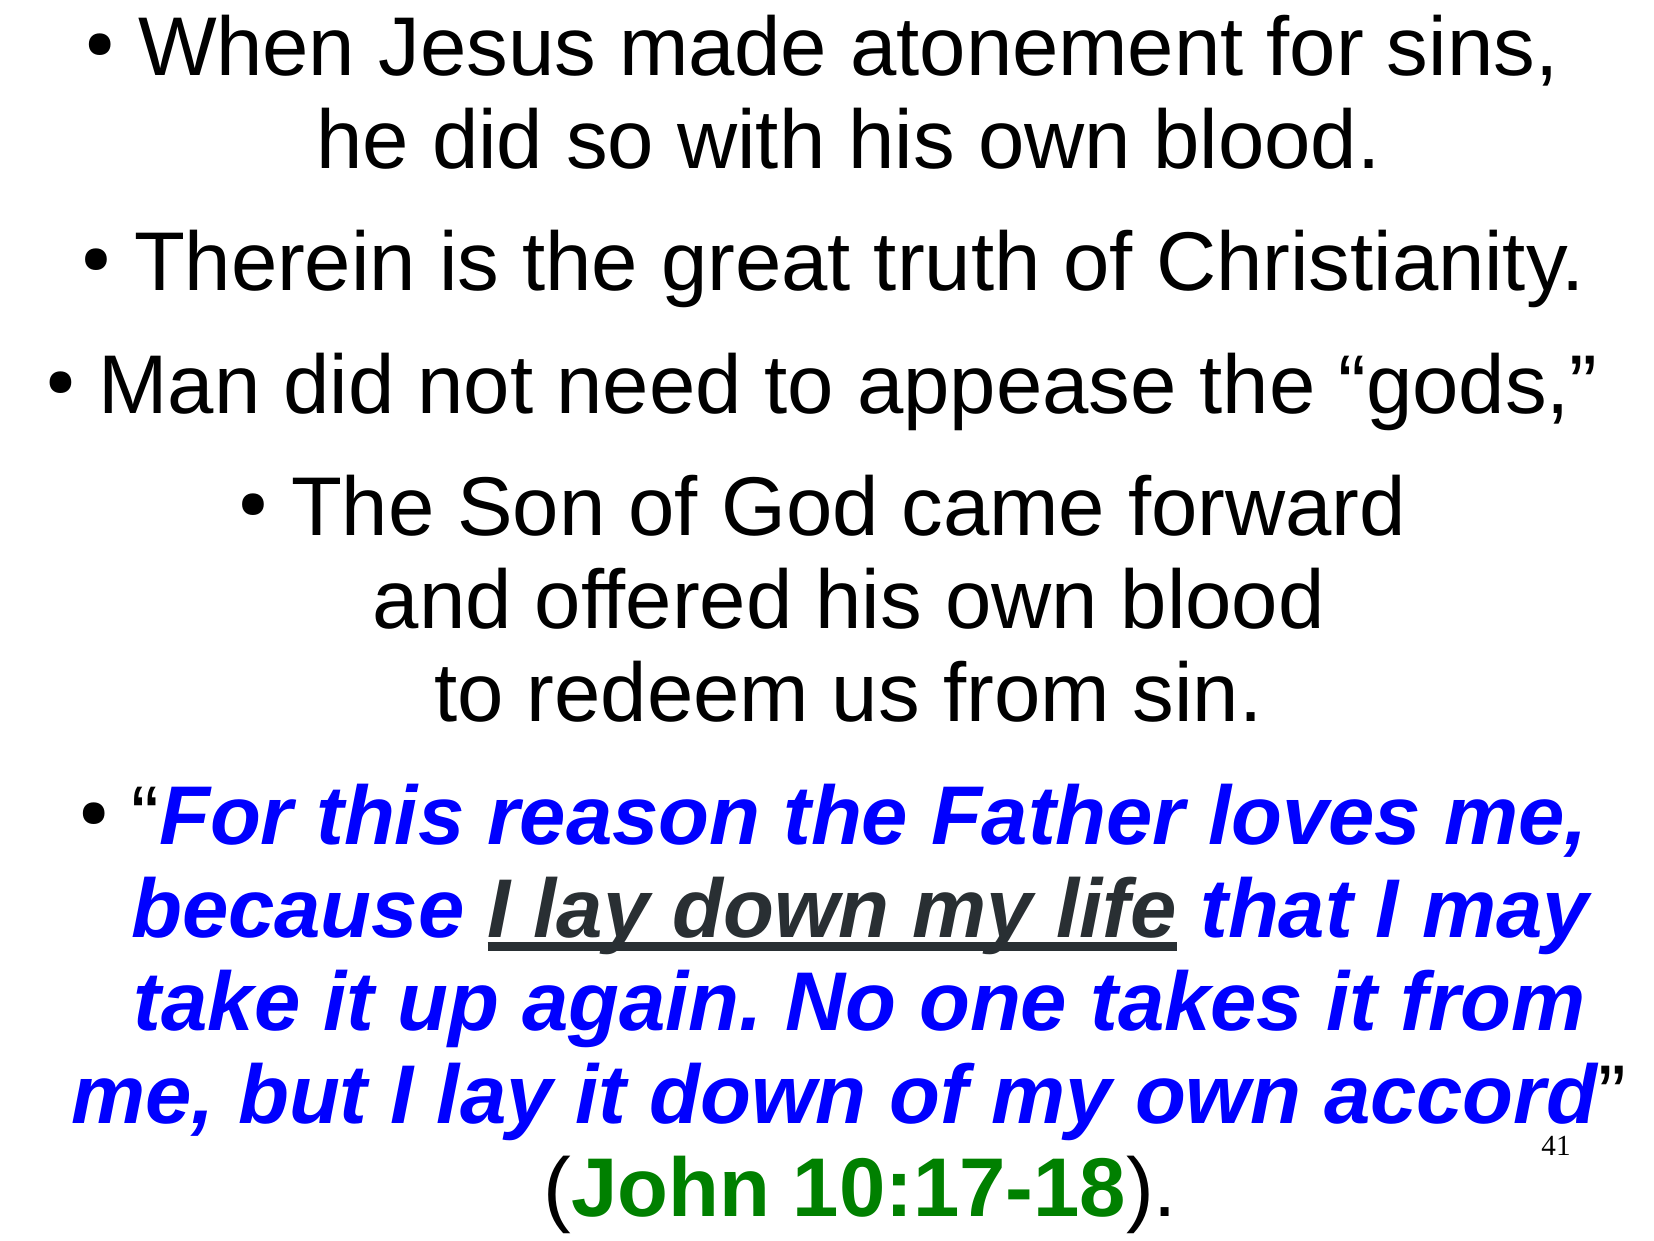

# When Jesus made atonement for sins, he did so with his own blood.
Therein is the great truth of Christianity.
Man did not need to appease the “gods,”
The Son of God came forward
and offered his own blood
to redeem us from sin.
“For this reason the Father loves me, because I lay down my life that I may take it up again. No one takes it from me, but I lay it down of my own accord”
(John 10:17-18).
41